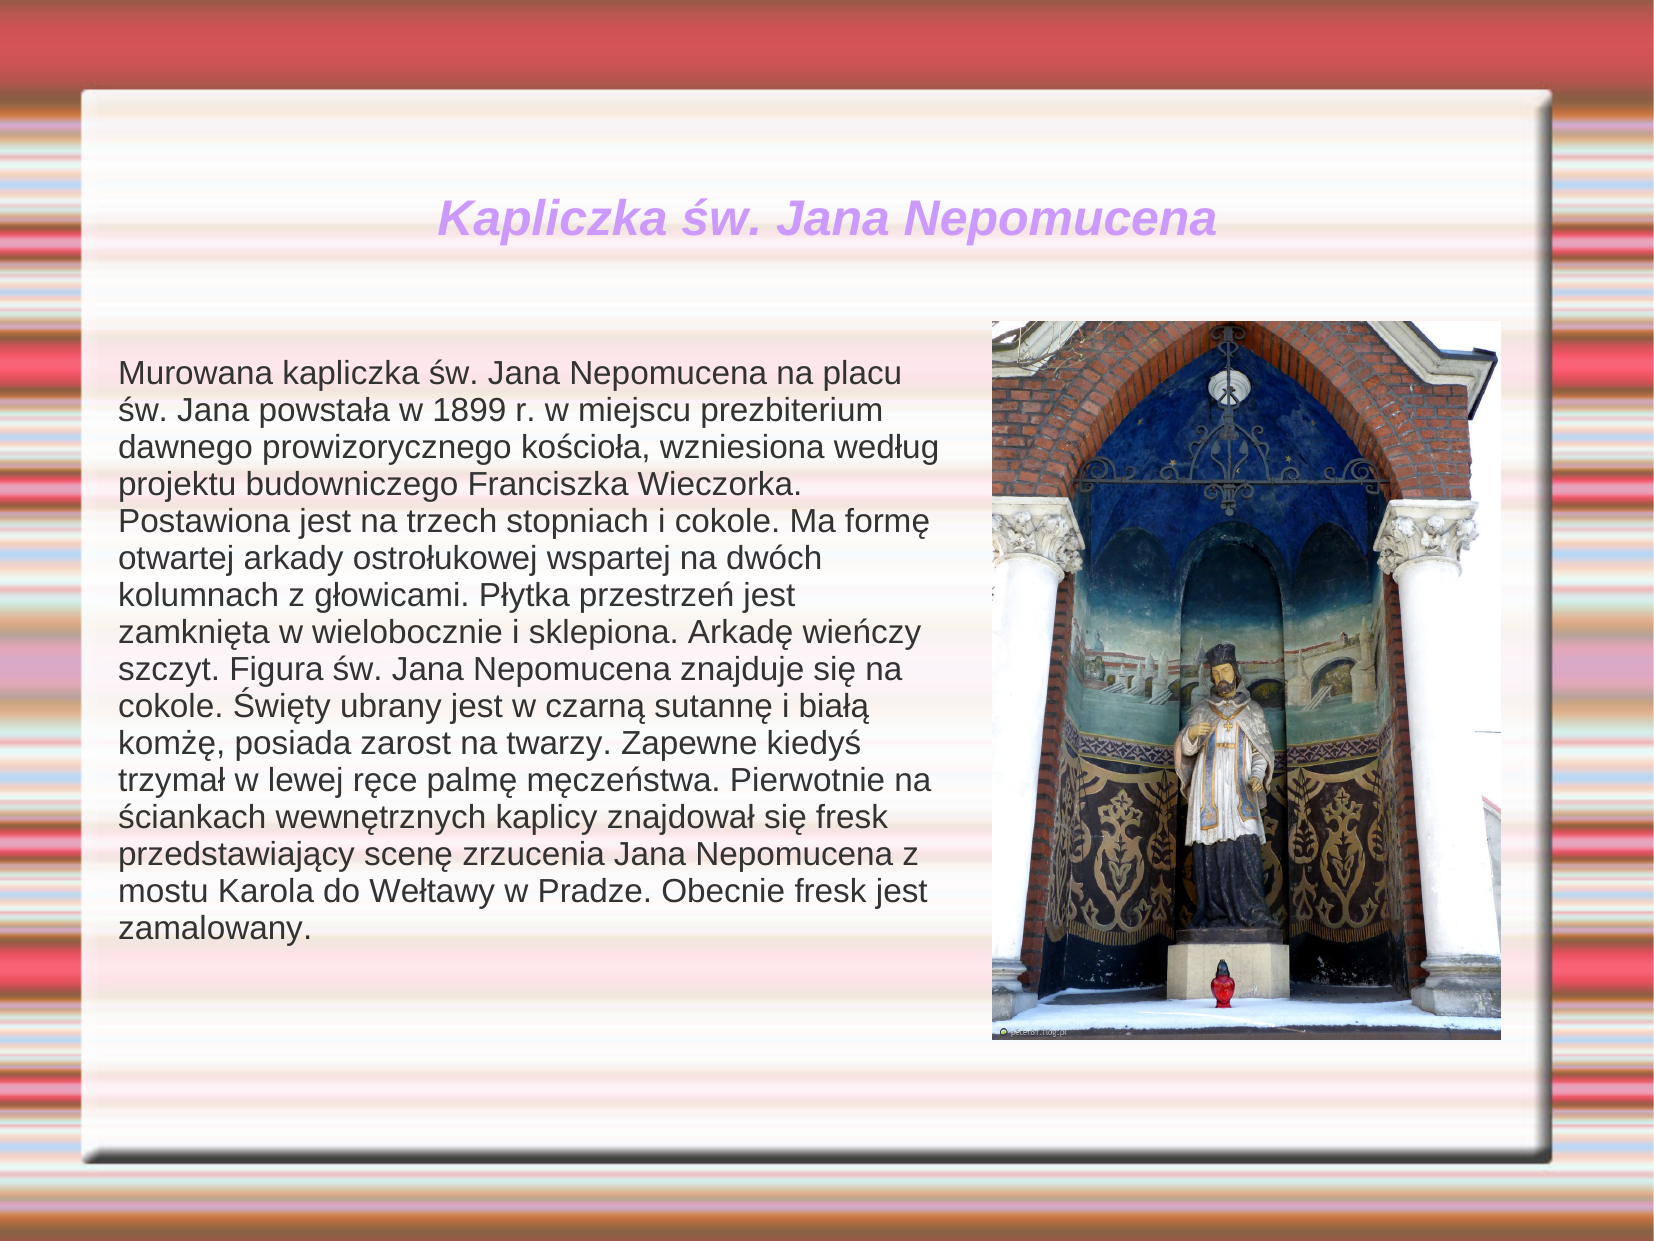

# Kapliczka św. Jana Nepomucena
Murowana kapliczka św. Jana Nepomucena na placu św. Jana powstała w 1899 r. w miejscu prezbiterium dawnego prowizorycznego kościoła, wzniesiona według projektu budowniczego Franciszka Wieczorka. Postawiona jest na trzech stopniach i cokole. Ma formę otwartej arkady ostrołukowej wspartej na dwóch kolumnach z głowicami. Płytka przestrzeń jest zamknięta w wielobocznie i sklepiona. Arkadę wieńczy szczyt. Figura św. Jana Nepomucena znajduje się na cokole. Święty ubrany jest w czarną sutannę i białą komżę, posiada zarost na twarzy. Zapewne kiedyś trzymał w lewej ręce palmę męczeństwa. Pierwotnie na ściankach wewnętrznych kaplicy znajdował się fresk przedstawiający scenę zrzucenia Jana Nepomucena z mostu Karola do Wełtawy w Pradze. Obecnie fresk jest zamalowany.